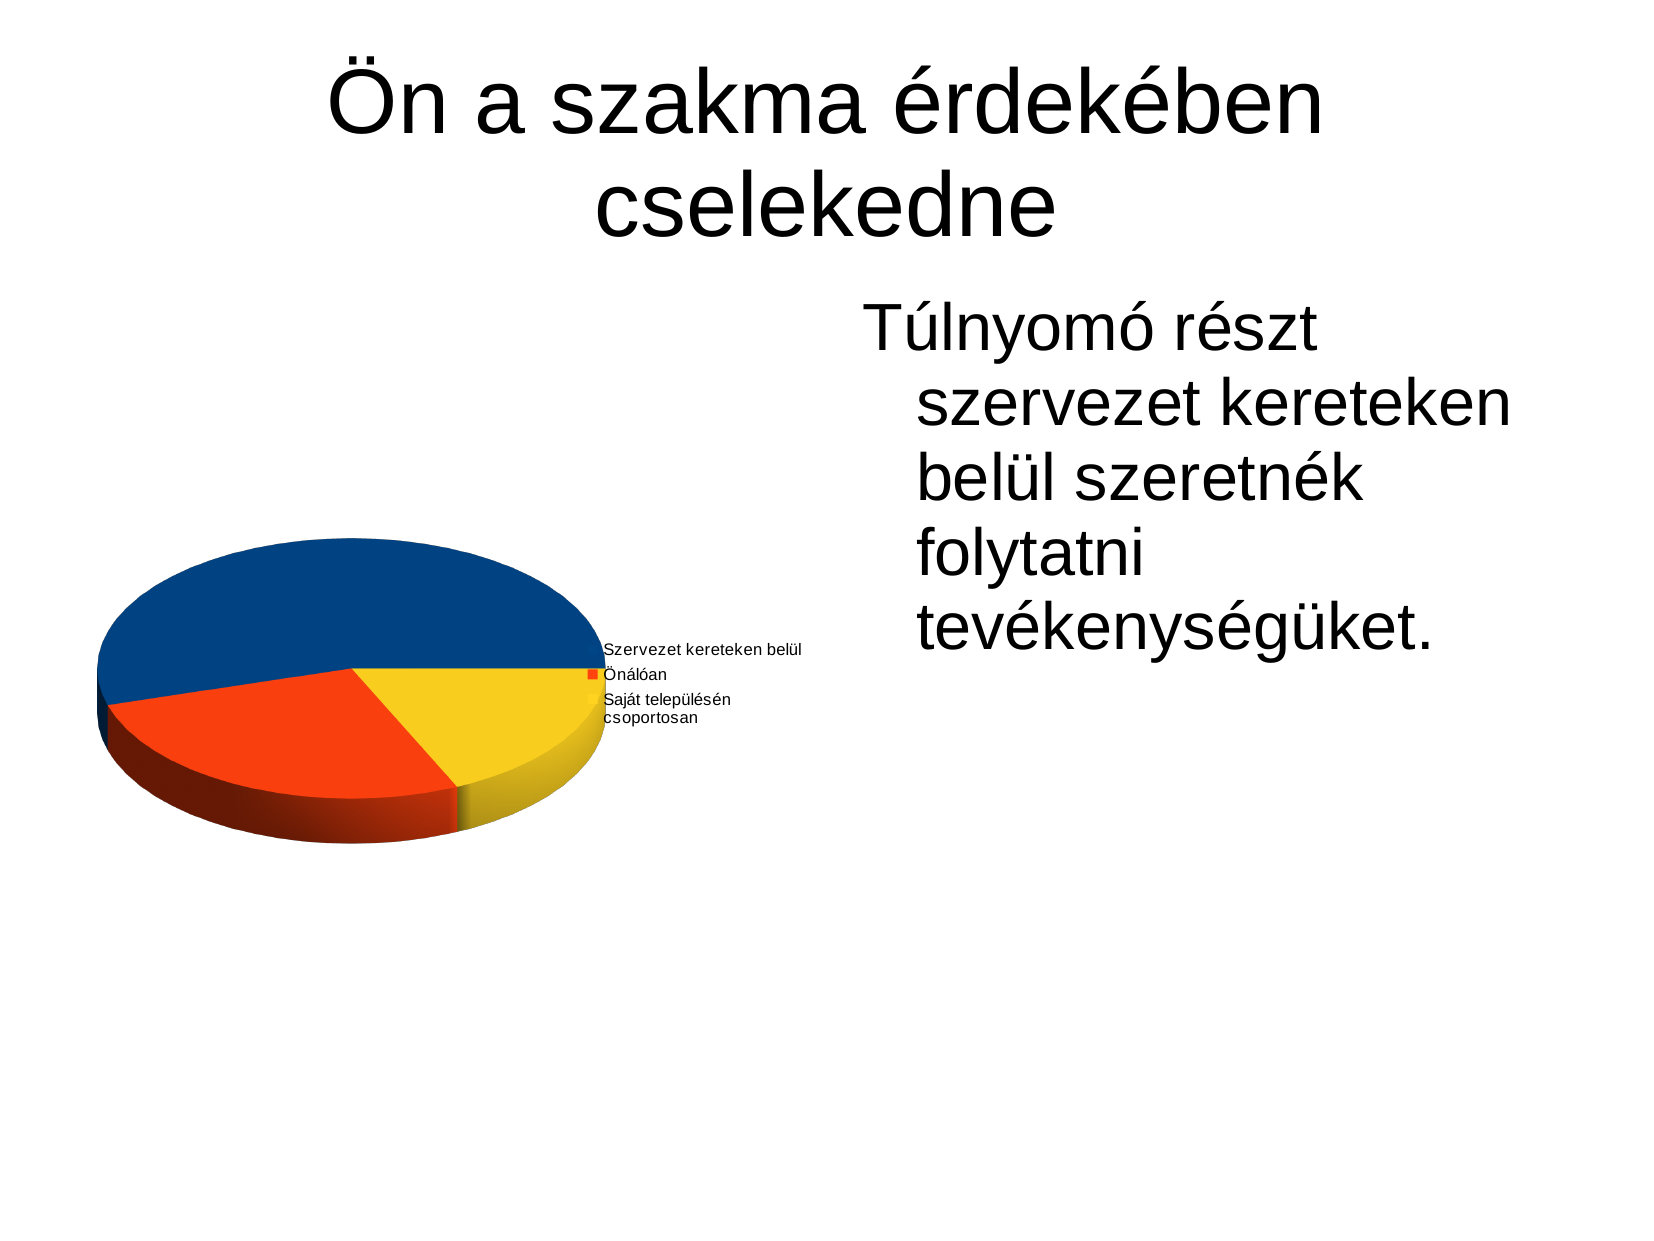

# Ön a szakma érdekében cselekedne
[unsupported chart]
Túlnyomó részt szervezet kereteken belül szeretnék folytatni tevékenységüket.